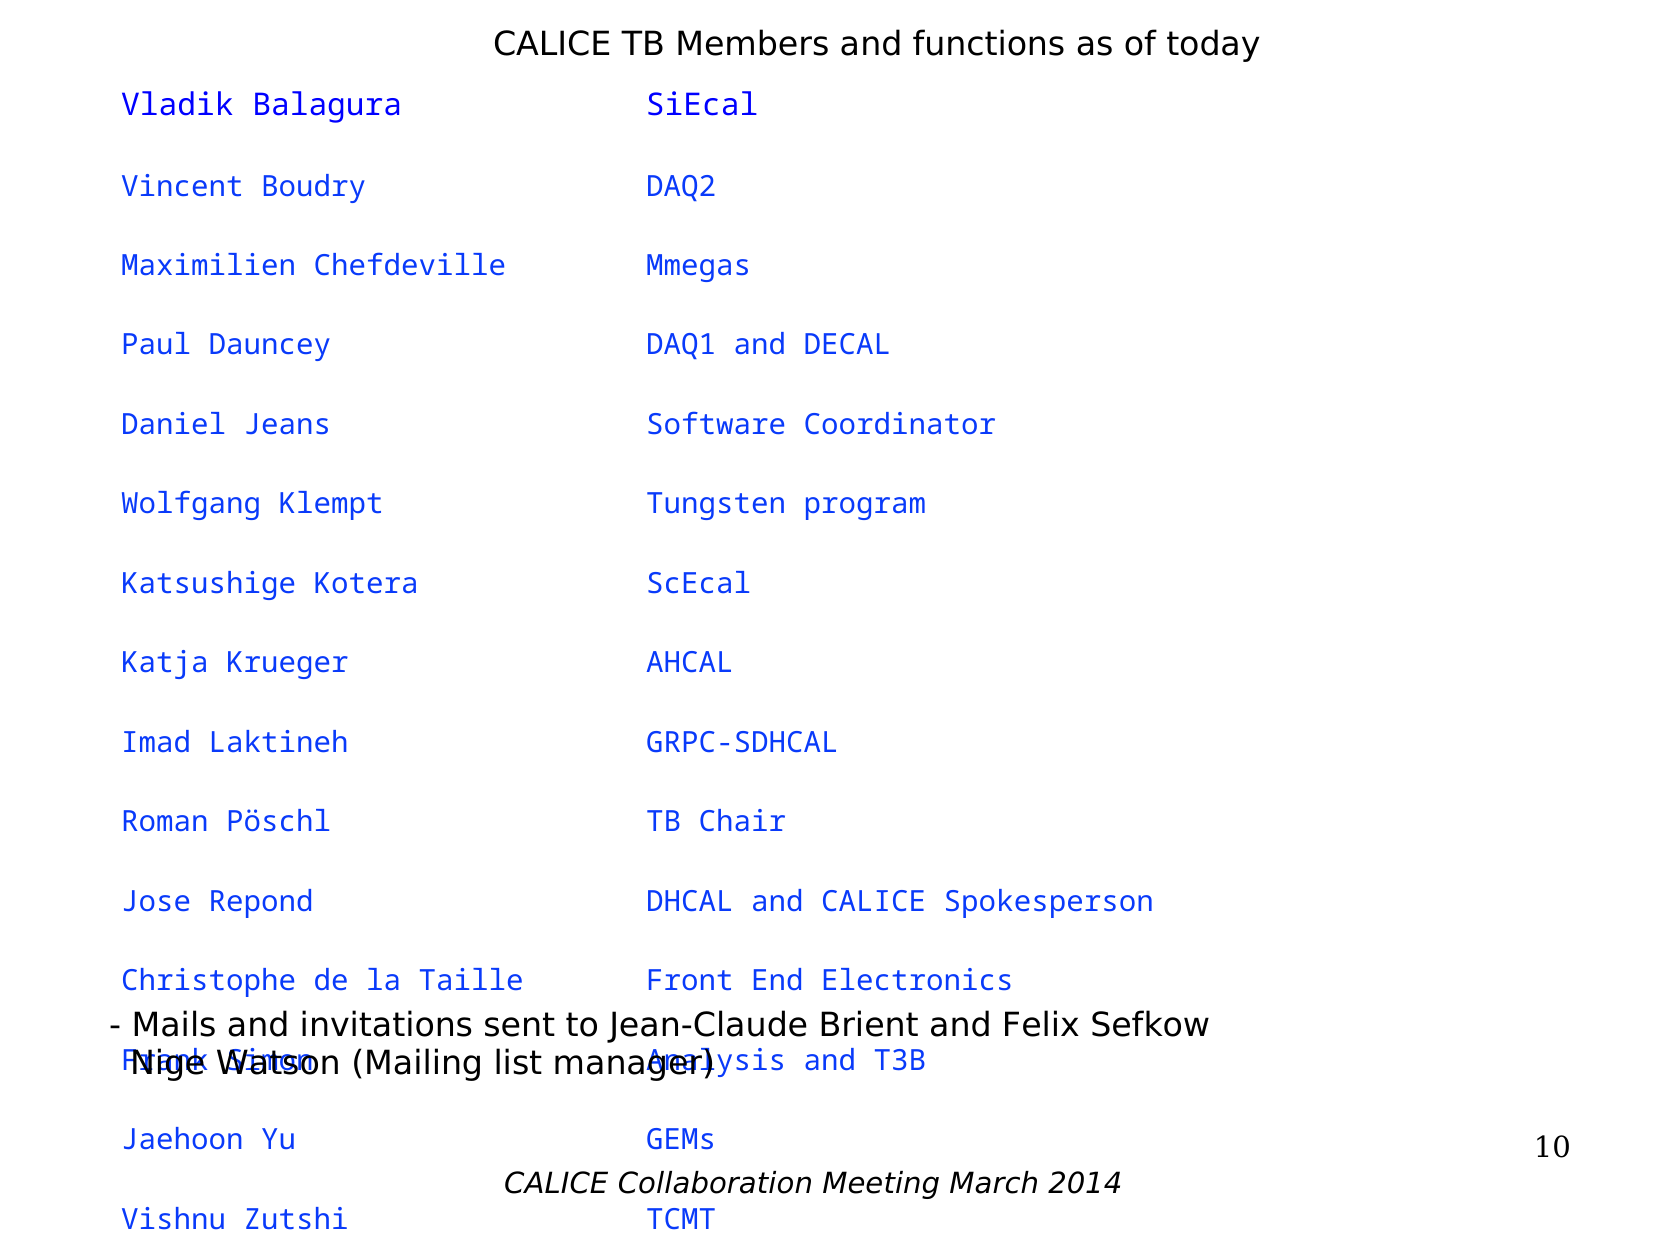

CALICE TB Members and functions as of today
Vladik Balagura SiEcal
Vincent Boudry DAQ2
Maximilien Chefdeville Mmegas
Paul Dauncey DAQ1 and DECAL
Daniel Jeans Software Coordinator
Wolfgang Klempt Tungsten program
Katsushige Kotera ScEcal
Katja Krueger AHCAL
Imad Laktineh GRPC-SDHCAL
Roman Pöschl TB Chair
Jose Repond DHCAL and CALICE Spokesperson
Christophe de la Taille Front End Electronics
Frank Simon Analysis and T3B
Jaehoon Yu GEMs
Vishnu Zutshi TCMT
- Mails and invitations sent to Jean-Claude Brient and Felix Sefkow
 Nige Watson (Mailing list manager)
10